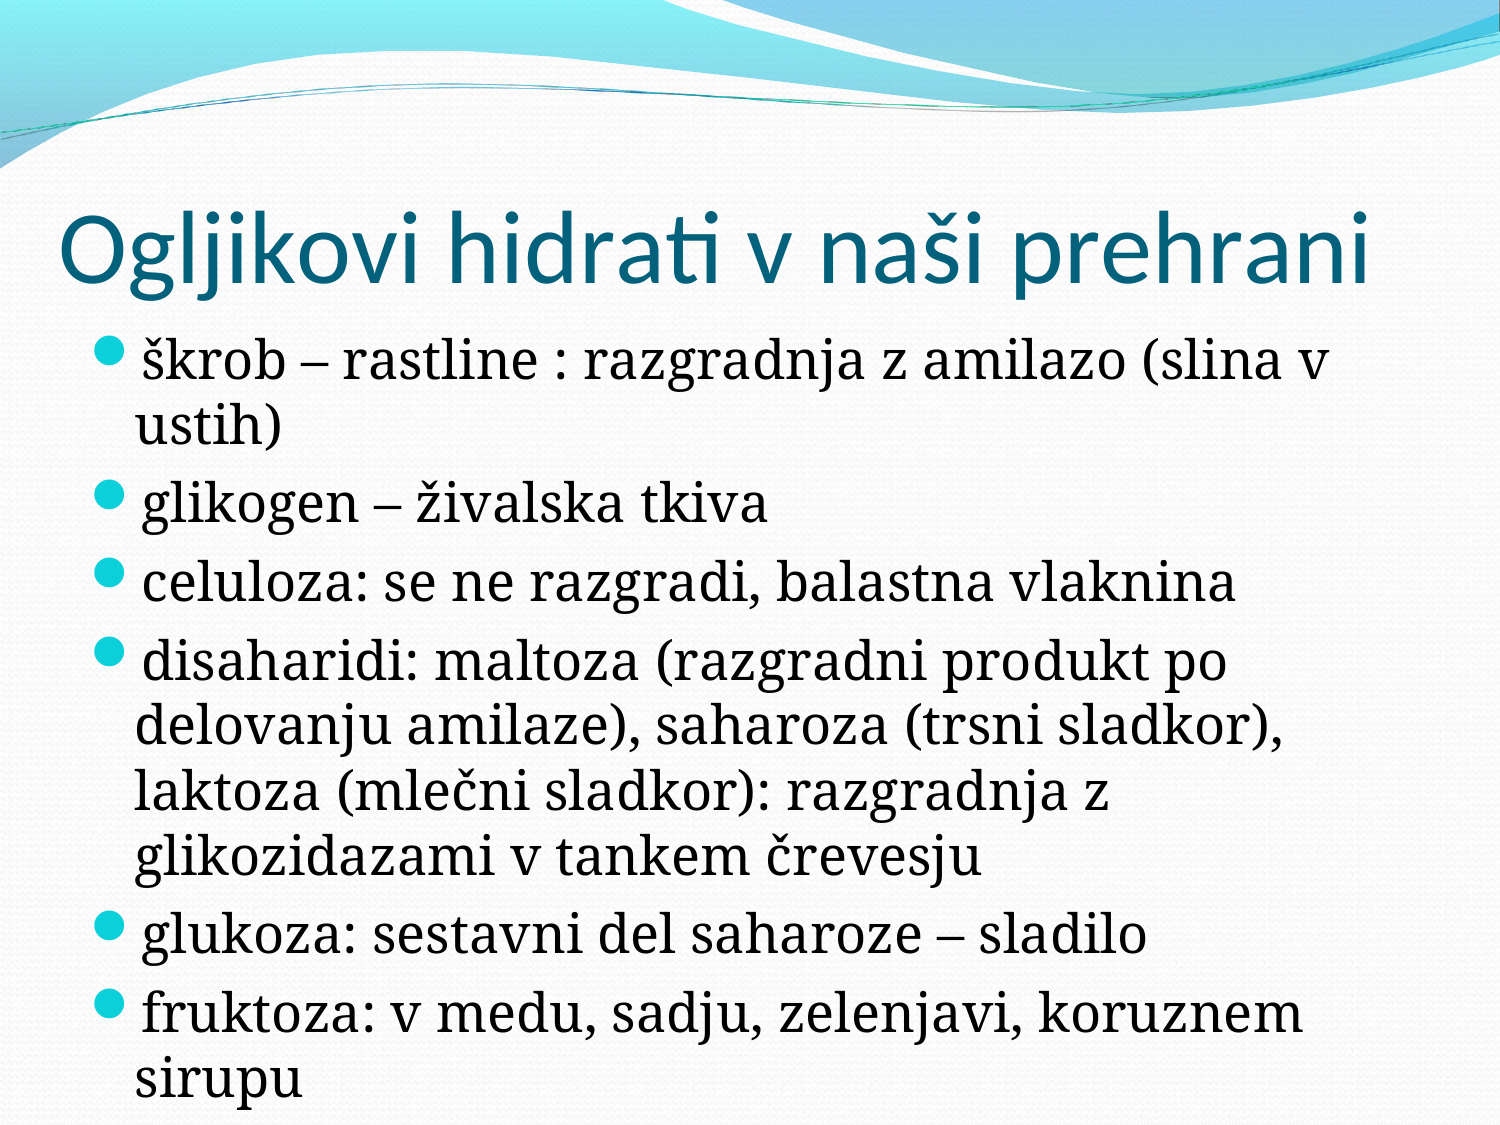

# Ogljikovi hidrati v naši prehrani
škrob – rastline : razgradnja z amilazo (slina v ustih)
glikogen – živalska tkiva
celuloza: se ne razgradi, balastna vlaknina
disaharidi: maltoza (razgradni produkt po delovanju amilaze), saharoza (trsni sladkor), laktoza (mlečni sladkor): razgradnja z glikozidazami v tankem črevesju
glukoza: sestavni del saharoze – sladilo
fruktoza: v medu, sadju, zelenjavi, koruznem sirupu